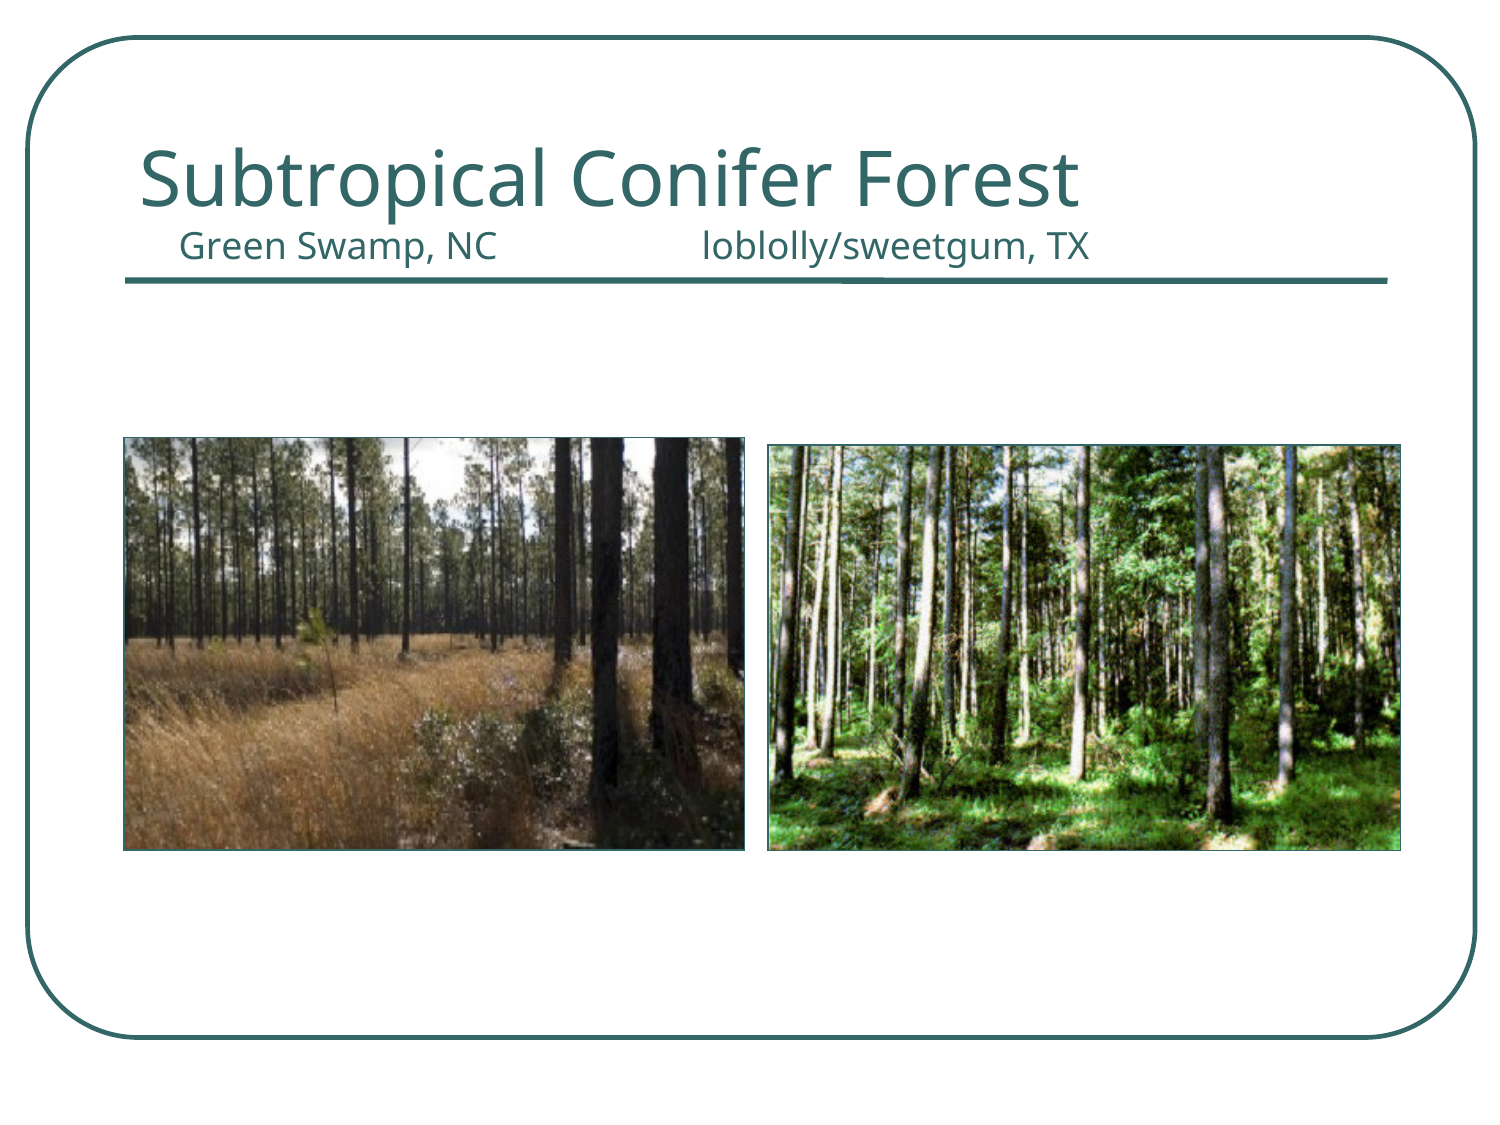

# Subtropical Conifer Forest Green Swamp, NC loblolly/sweetgum, TX